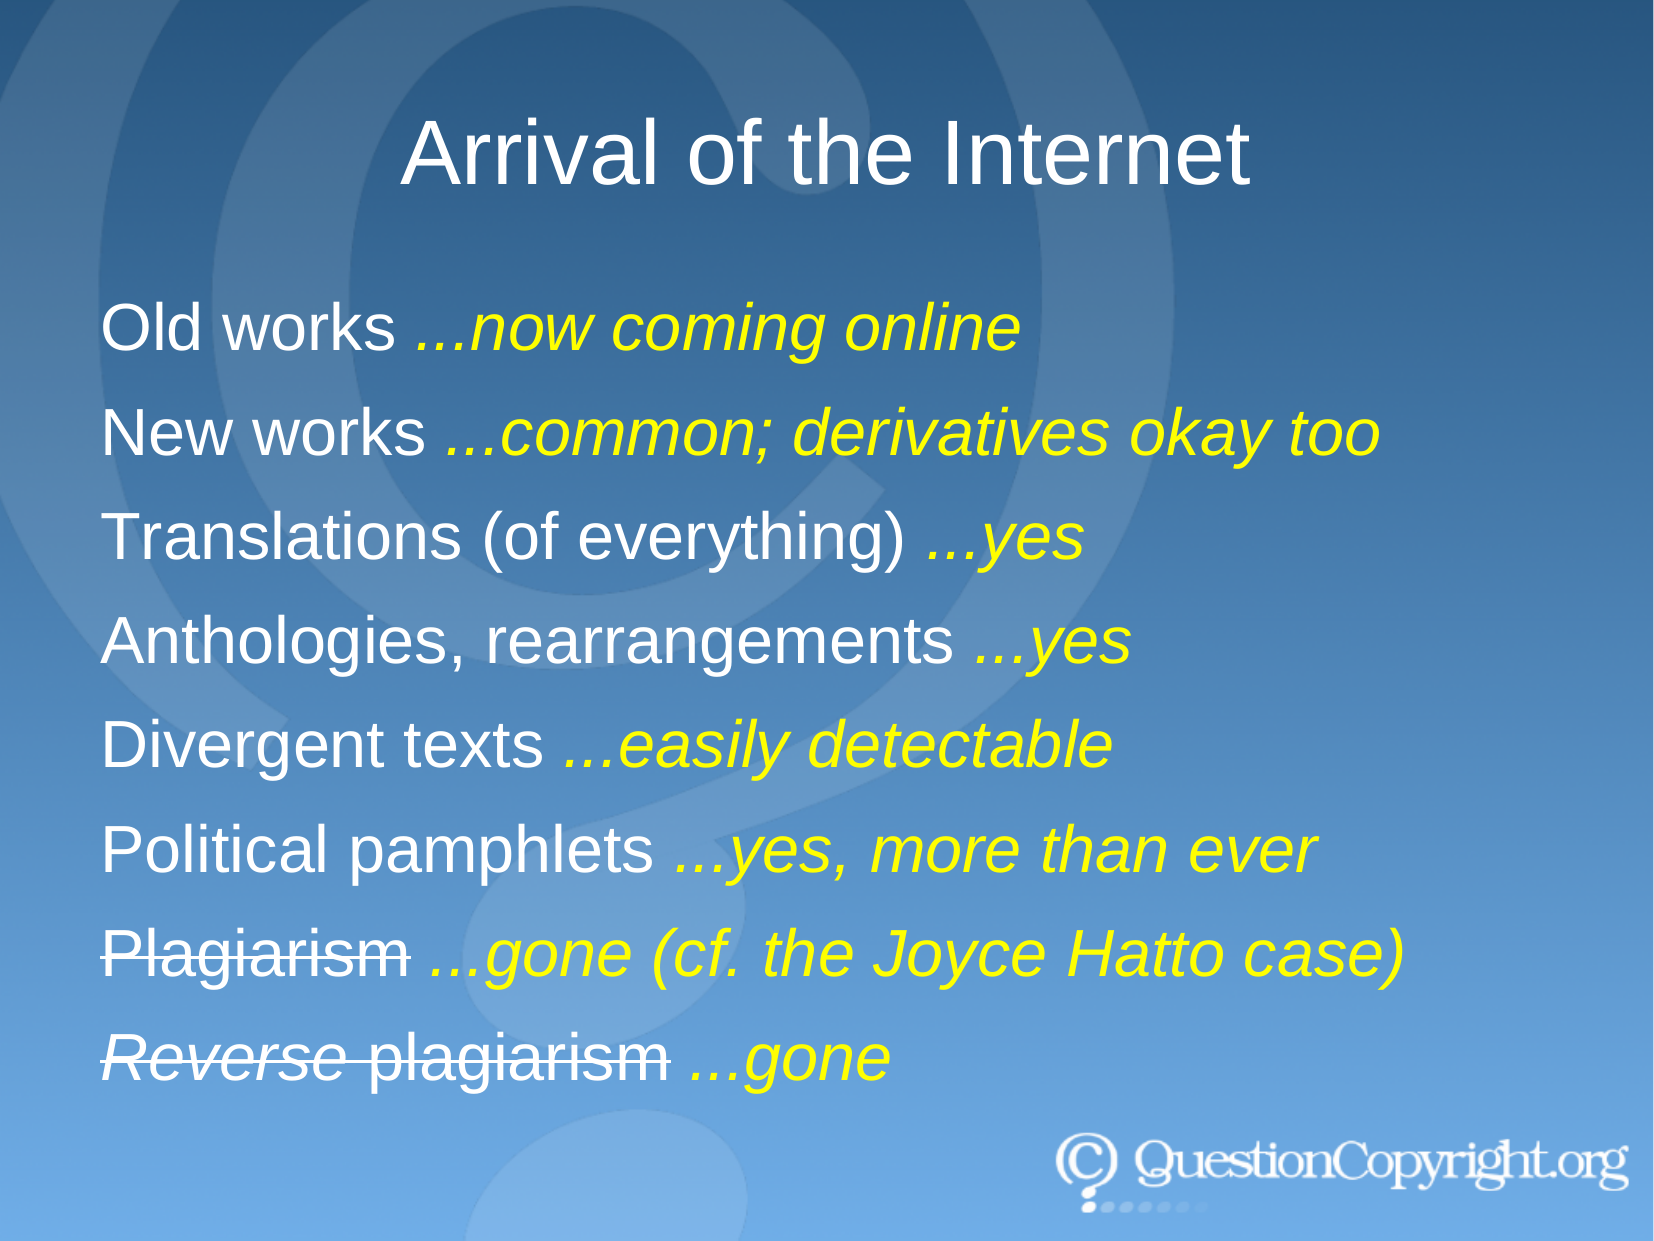

# Arrival of the Internet
Old works ...now coming online
New works ...common; derivatives okay too
Translations (of everything) ...yes
Anthologies, rearrangements ...yes
Divergent texts ...easily detectable
Political pamphlets ...yes, more than ever
Plagiarism ...gone (cf. the Joyce Hatto case)
Reverse plagiarism ...gone